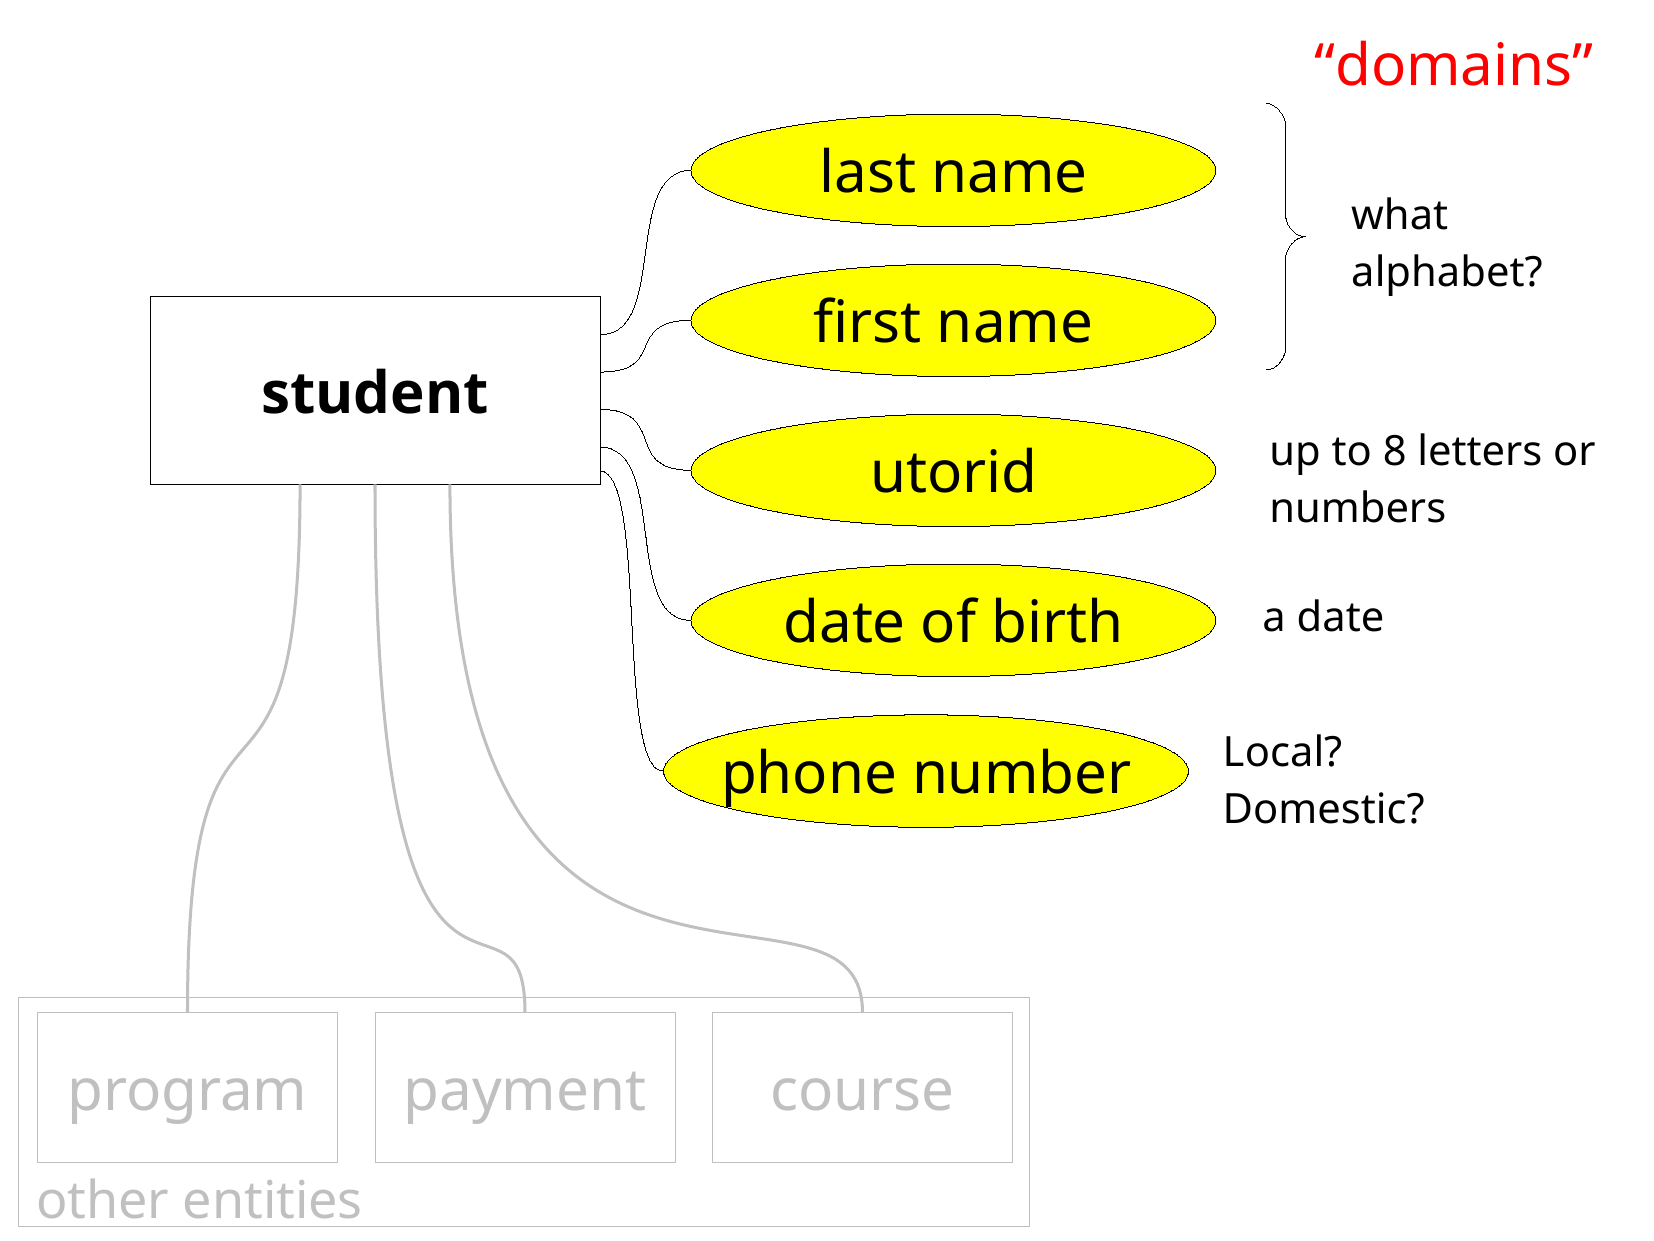

“domains”
last name
what
alphabet?
first name
student
up to 8 letters or numbers
utorid
date of birth
a date
Local?
Domestic?
phone number
program
payment
course
other entities